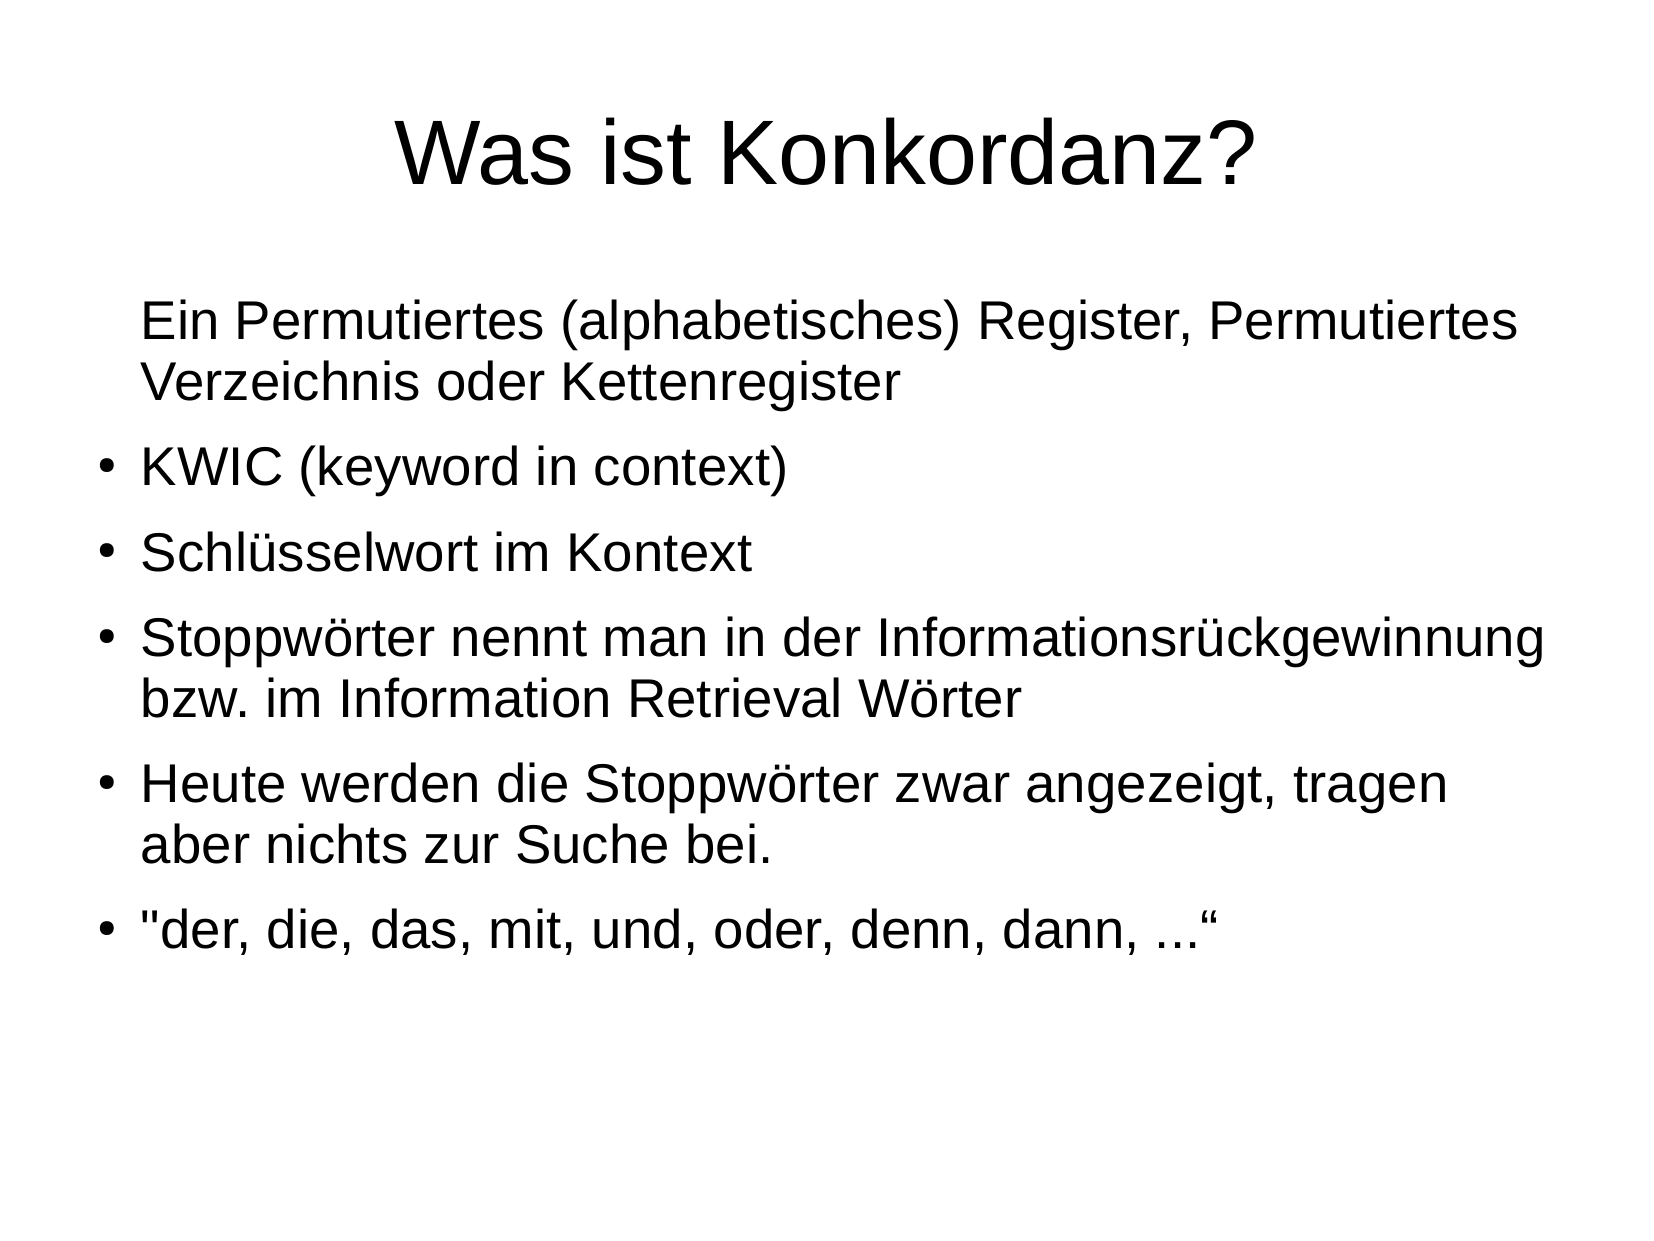

# Was ist Konkordanz?
Ein Permutiertes (alphabetisches) Register, Permutiertes Verzeichnis oder Kettenregister
KWIC (keyword in context)
Schlüsselwort im Kontext
Stoppwörter nennt man in der Informationsrückgewinnung bzw. im Information Retrieval Wörter
Heute werden die Stoppwörter zwar angezeigt, tragen aber nichts zur Suche bei.
"der, die, das, mit, und, oder, denn, dann, ...“